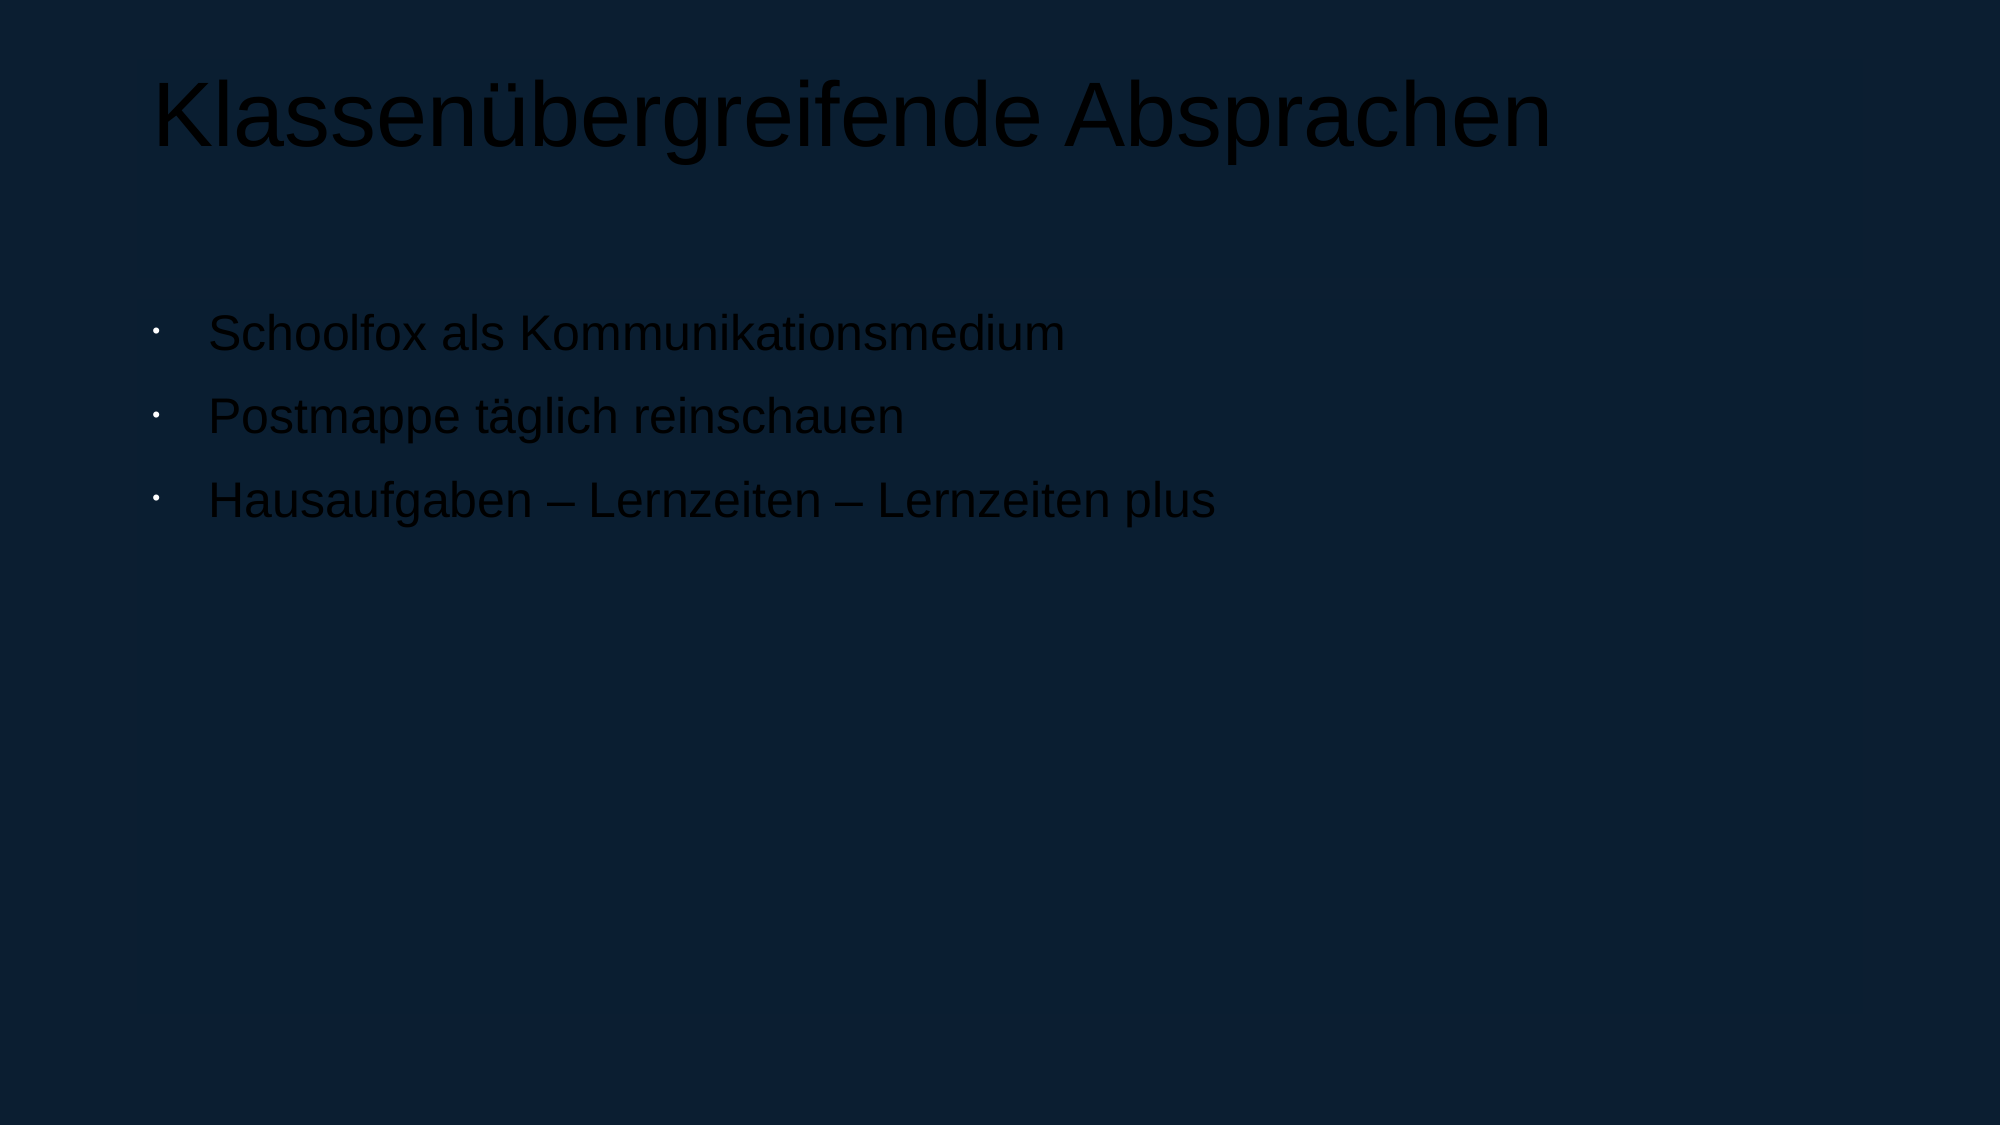

# Klassenübergreifende Absprachen
Schoolfox als Kommunikationsmedium
Postmappe täglich reinschauen
Hausaufgaben – Lernzeiten – Lernzeiten plus